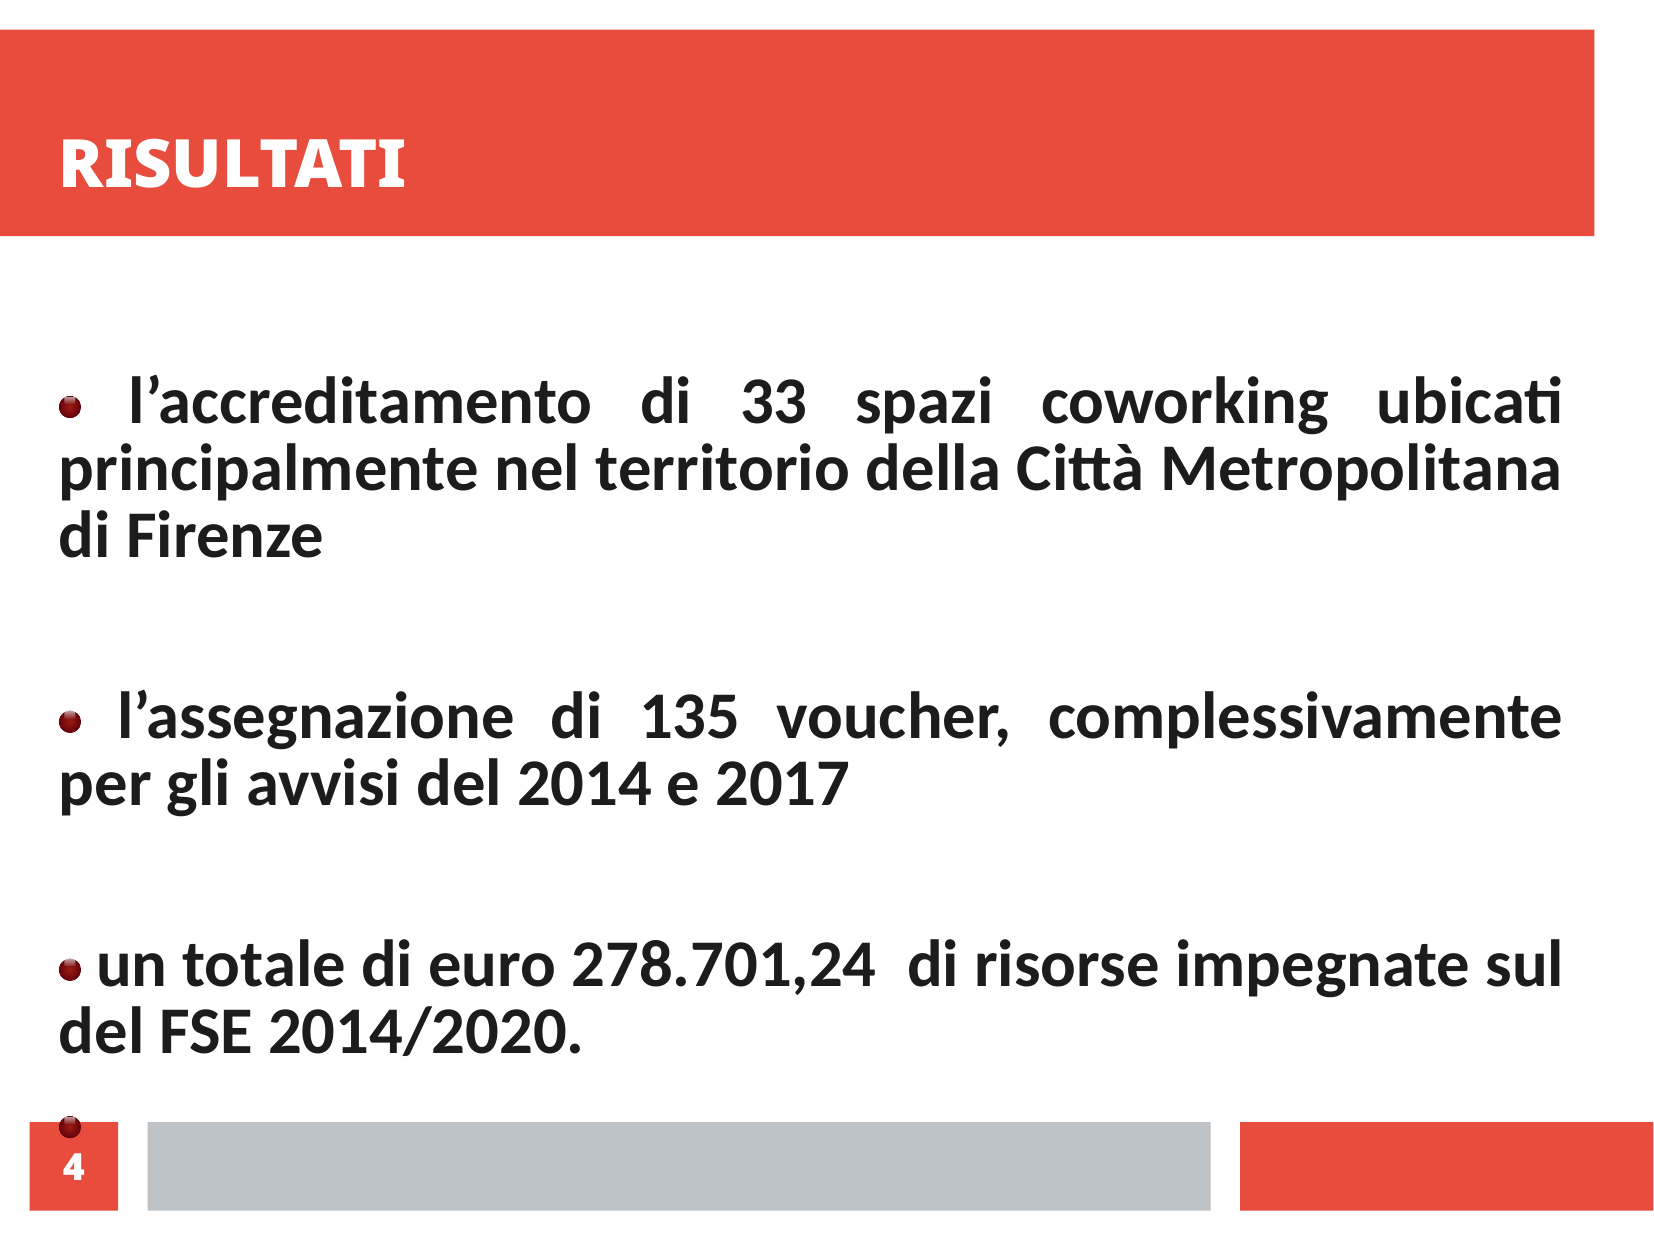

# RISULTATI
 l’accreditamento di 33 spazi coworking ubicati principalmente nel territorio della Città Metropolitana di Firenze
 l’assegnazione di 135 voucher, complessivamente per gli avvisi del 2014 e 2017
 un totale di euro 278.701,24 di risorse impegnate sul del FSE 2014/2020.
4